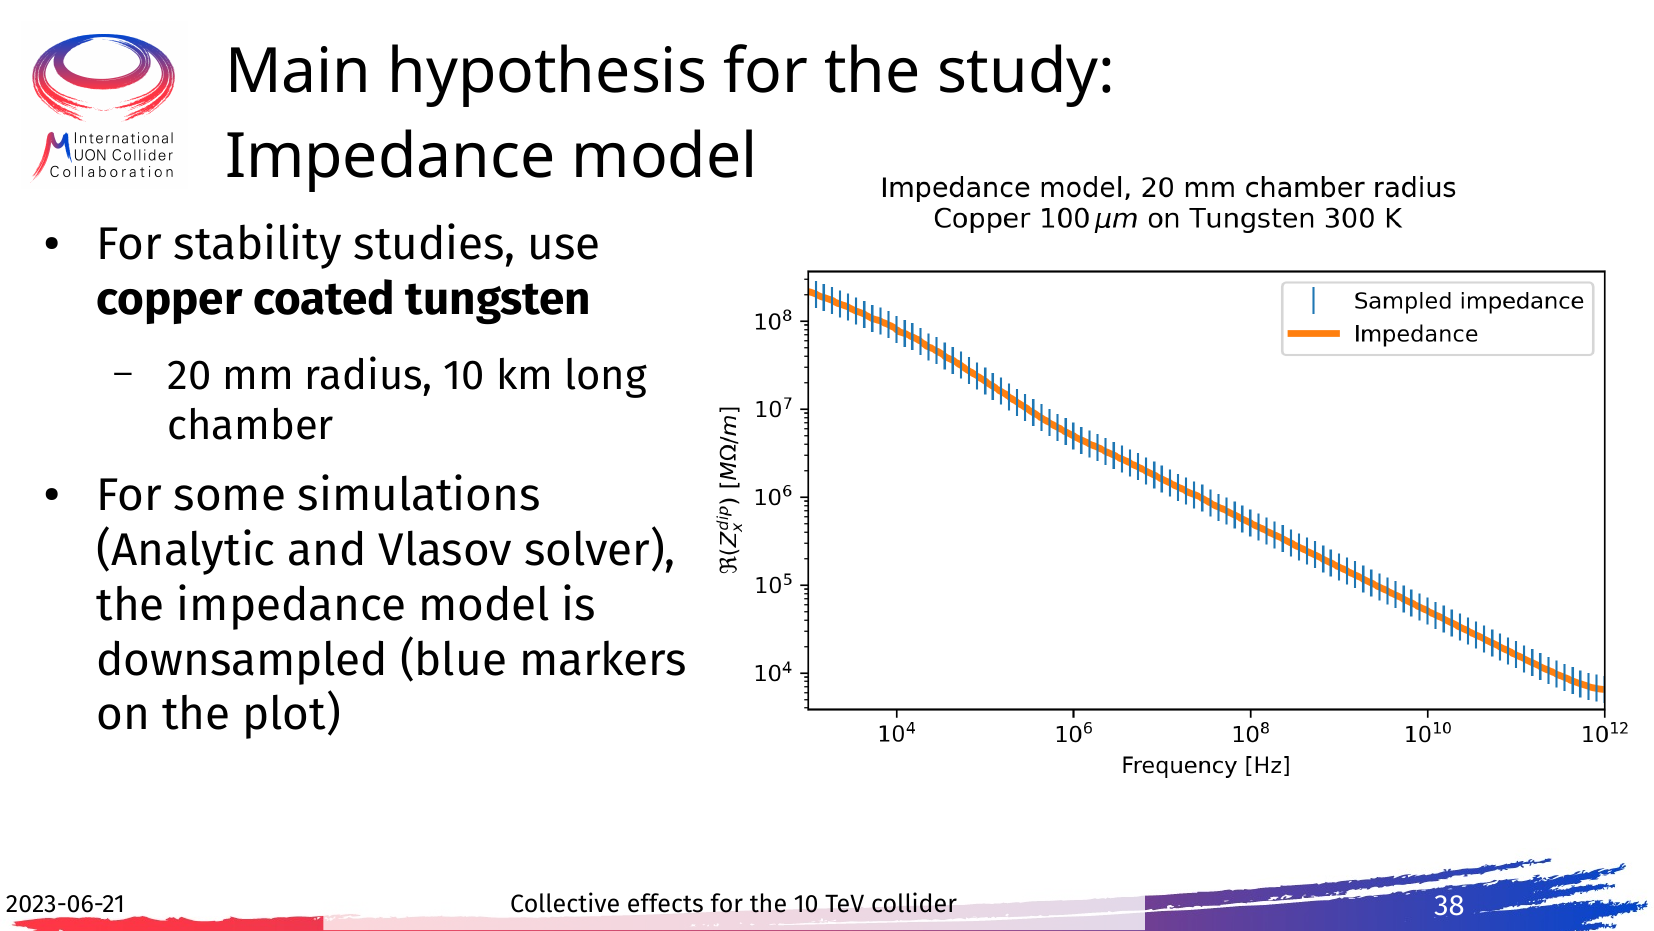

Main hypothesis for the study:
Impedance model
# For stability studies, use copper coated tungsten
20 mm radius, 10 km long chamber
For some simulations (Analytic and Vlasov solver), the impedance model is downsampled (blue markers on the plot)
2023-06-21
Collective effects for the 10 TeV collider
38